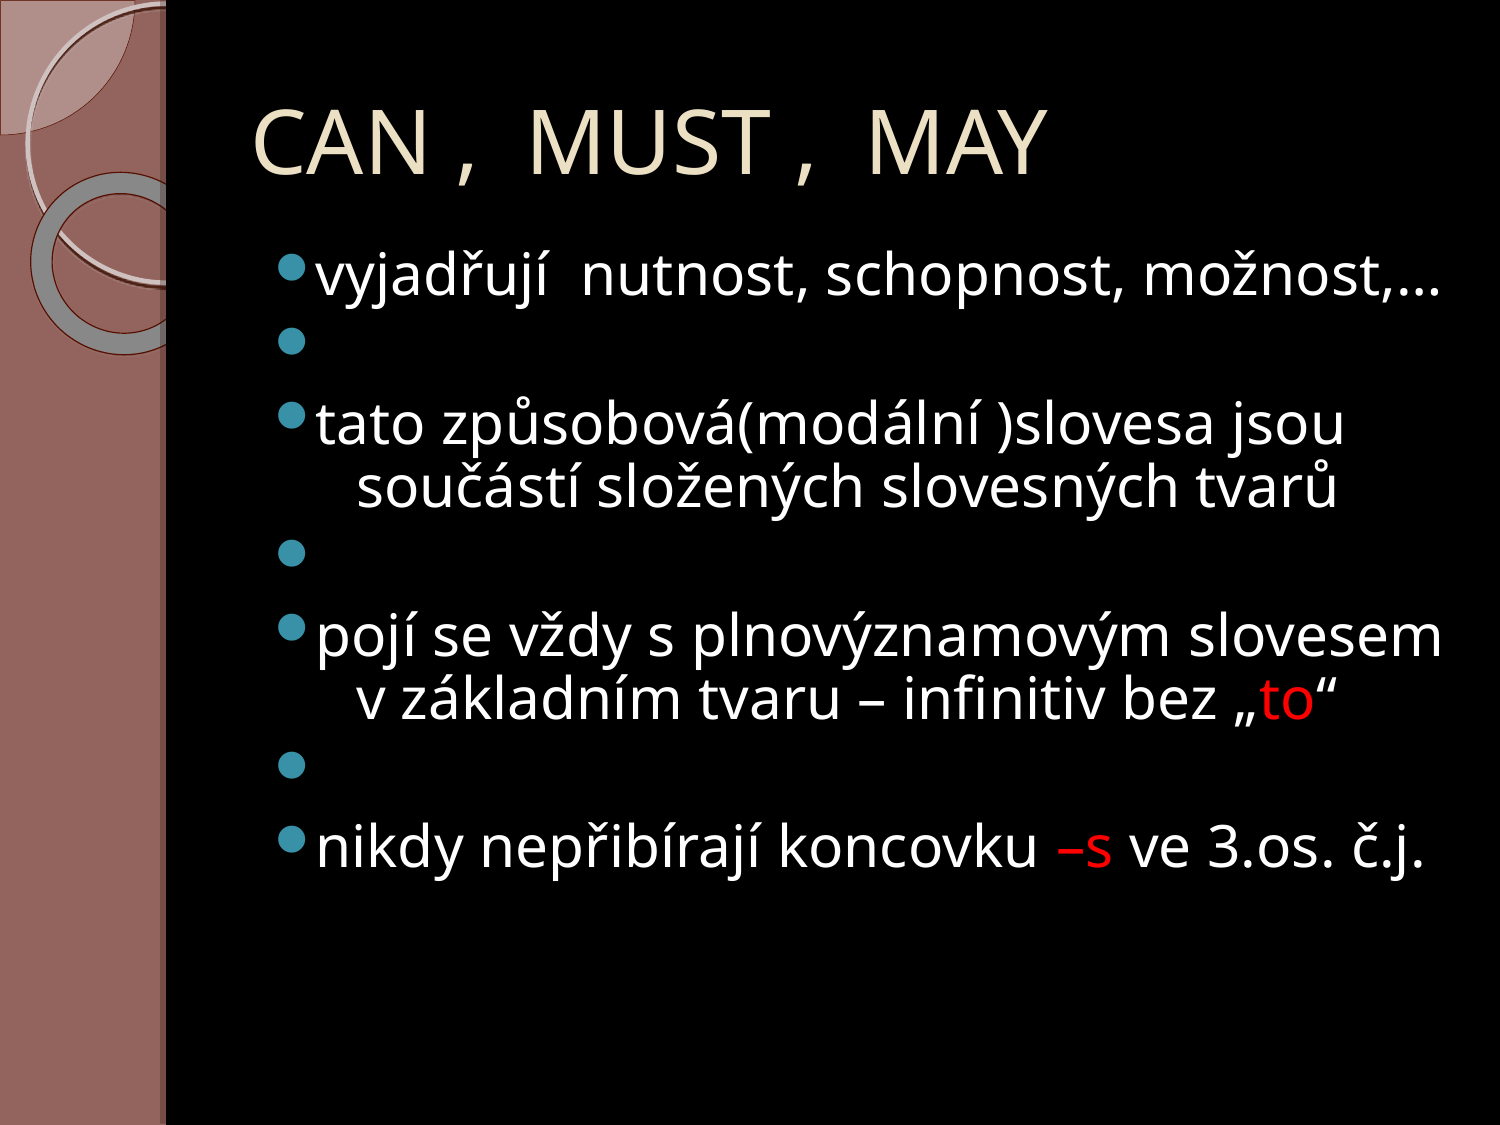

# CAN , MUST , MAY
vyjadřují nutnost, schopnost, možnost,…
tato způsobová(modální )slovesa jsou součástí složených slovesných tvarů
pojí se vždy s plnovýznamovým slovesem v základním tvaru – infinitiv bez „to“
nikdy nepřibírají koncovku –s ve 3.os. č.j.